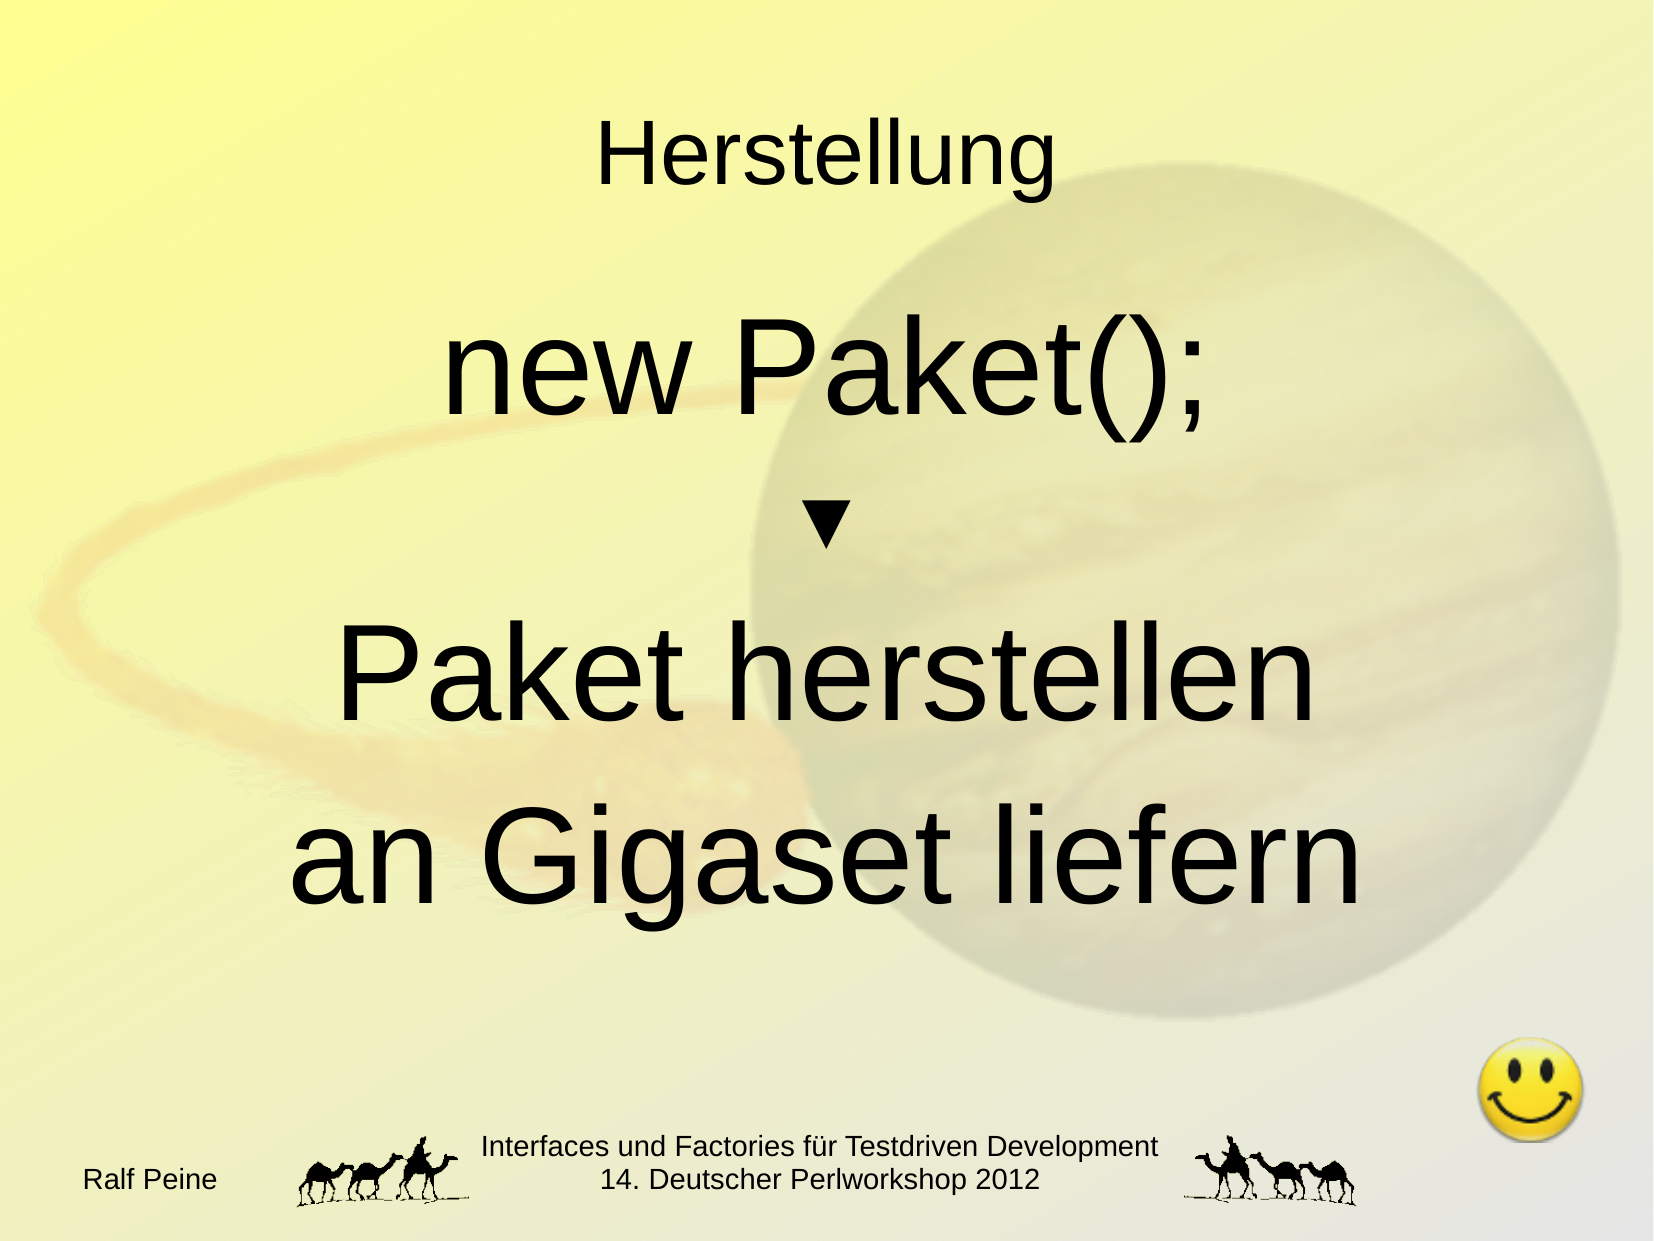

# Herstellung
new Paket();
▼
Paket herstellen
an Gigaset liefern